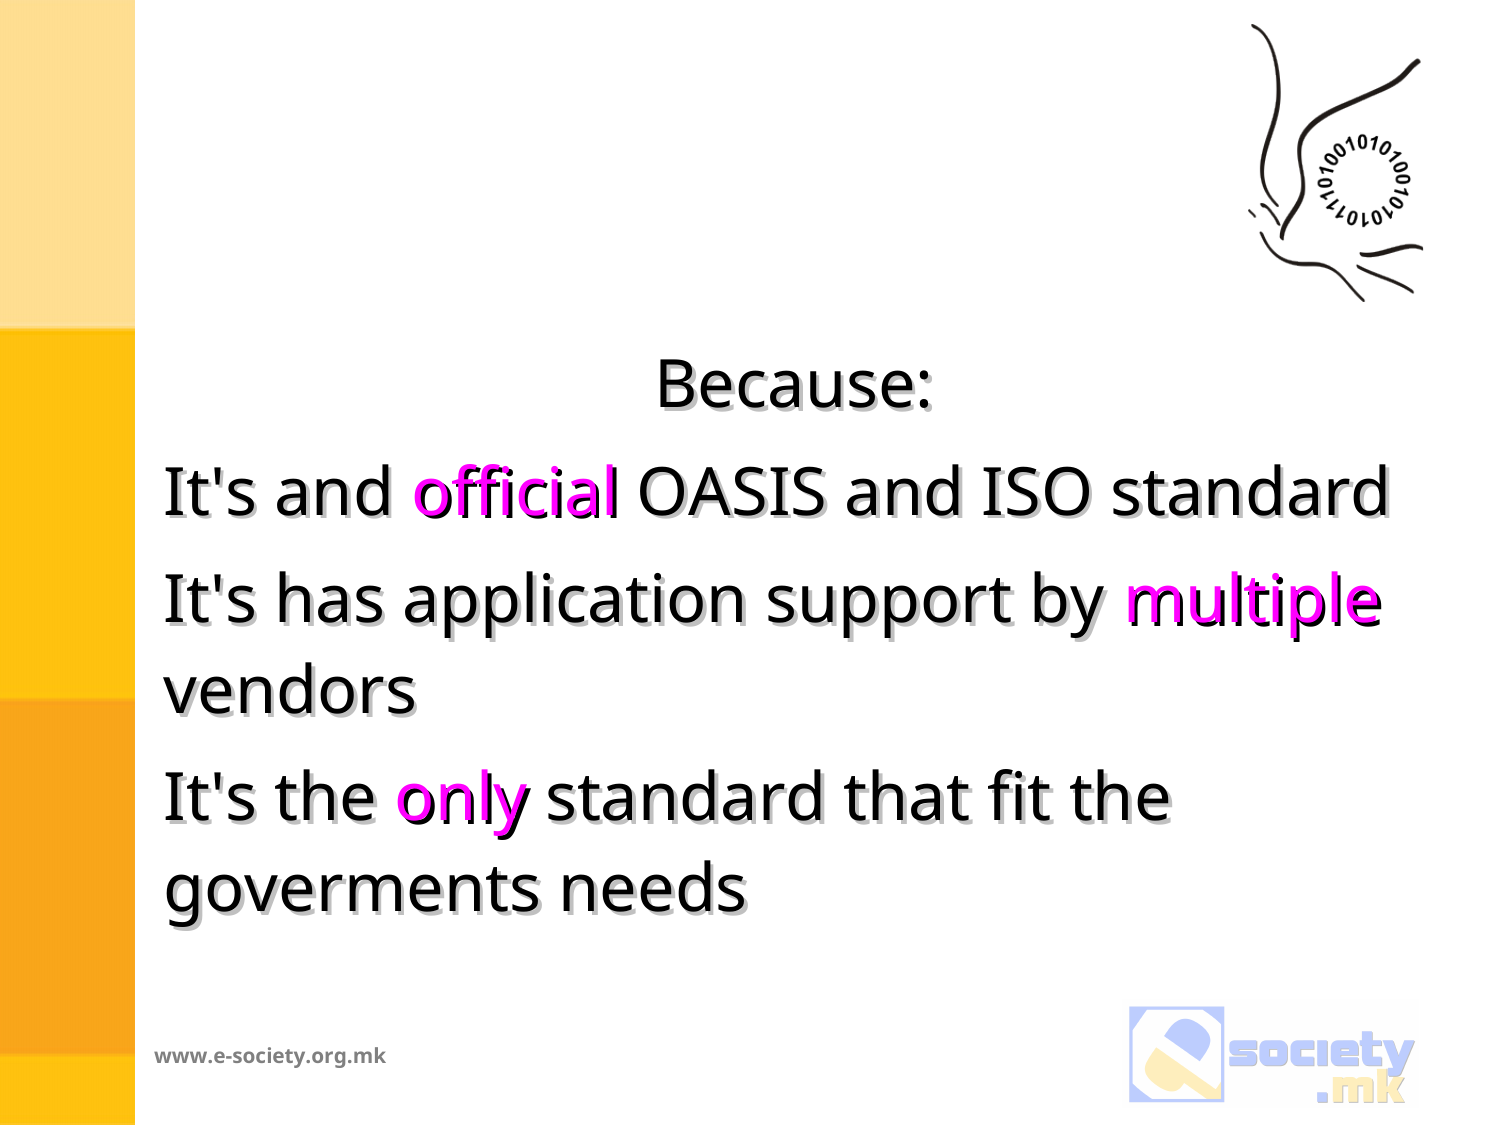

#
Because:
It's and official OASIS and ISO standard
It's has application support by multiple vendors
It's the only standard that fit the goverments needs